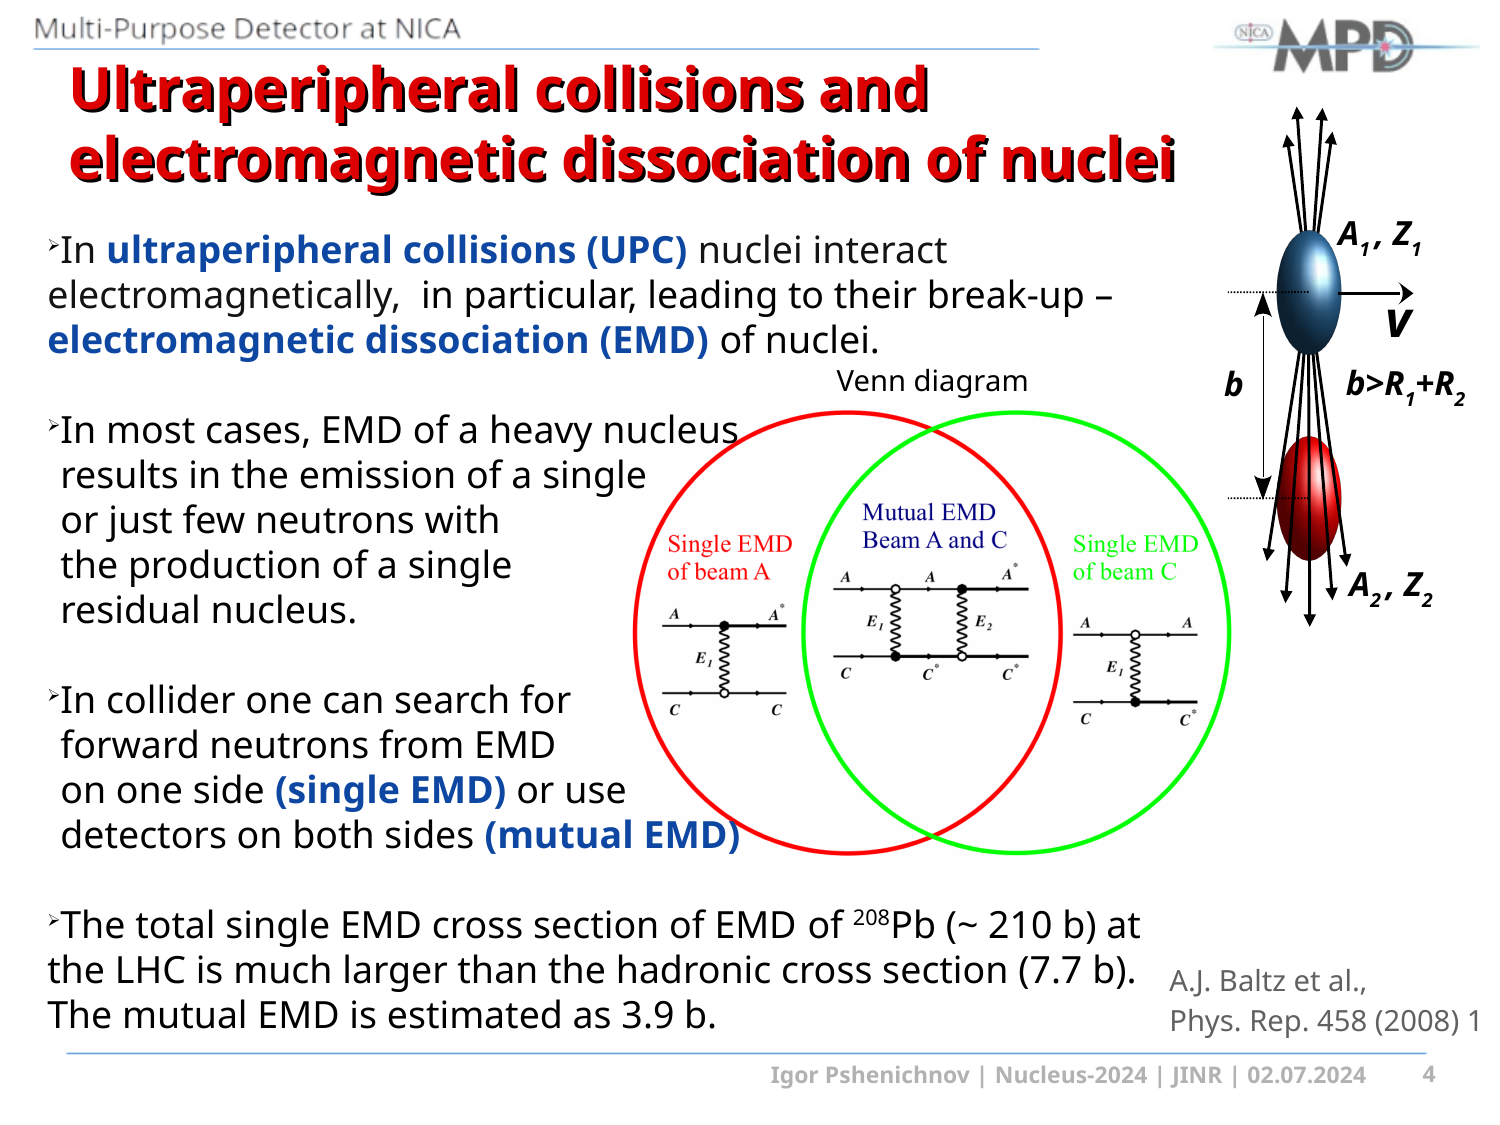

# Ultraperipheral collisions and electromagnetic dissociation of nuclei
A1 , Z1
v
b
A2 , Z2
b>R1+R2
In ultraperipheral collisions (UPC) nuclei interact electromagnetically, in particular, leading to their break-up – electromagnetic dissociation (EMD) of nuclei.
In most cases, EMD of a heavy nucleus
results in the emission of a single
or just few neutrons with
the production of a single
residual nucleus.
In collider one can search for
forward neutrons from EMD
on one side (single EMD) or use
detectors on both sides (mutual EMD)
The total single EMD cross section of EMD of 208Pb (~ 210 b) at the LHC is much larger than the hadronic cross section (7.7 b). The mutual EMD is estimated as 3.9 b.
Venn diagram
A.J. Baltz et al.,
Phys. Rep. 458 (2008) 1
 Igor Pshenichnov | Nucleus-2024 | JINR | 02.07.2024